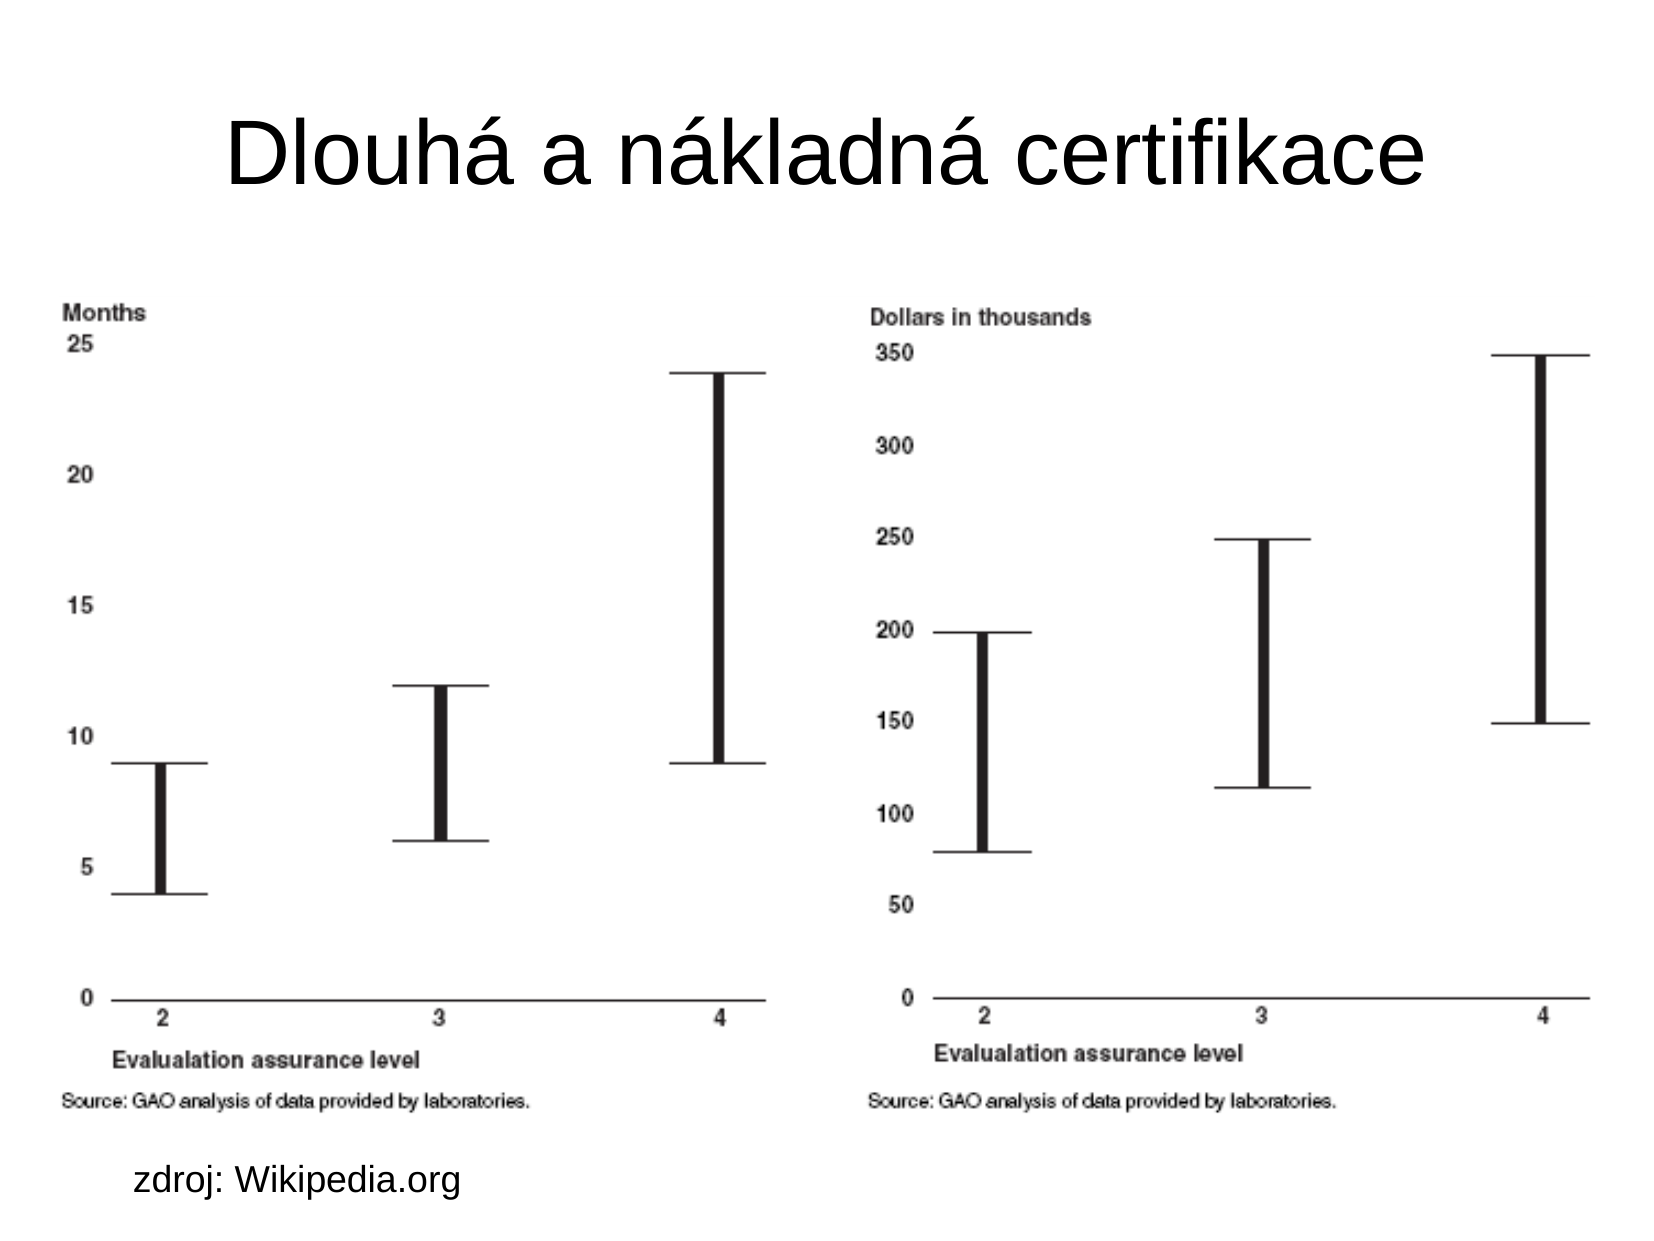

# Dlouhá a nákladná certifikace
zdroj: Wikipedia.org